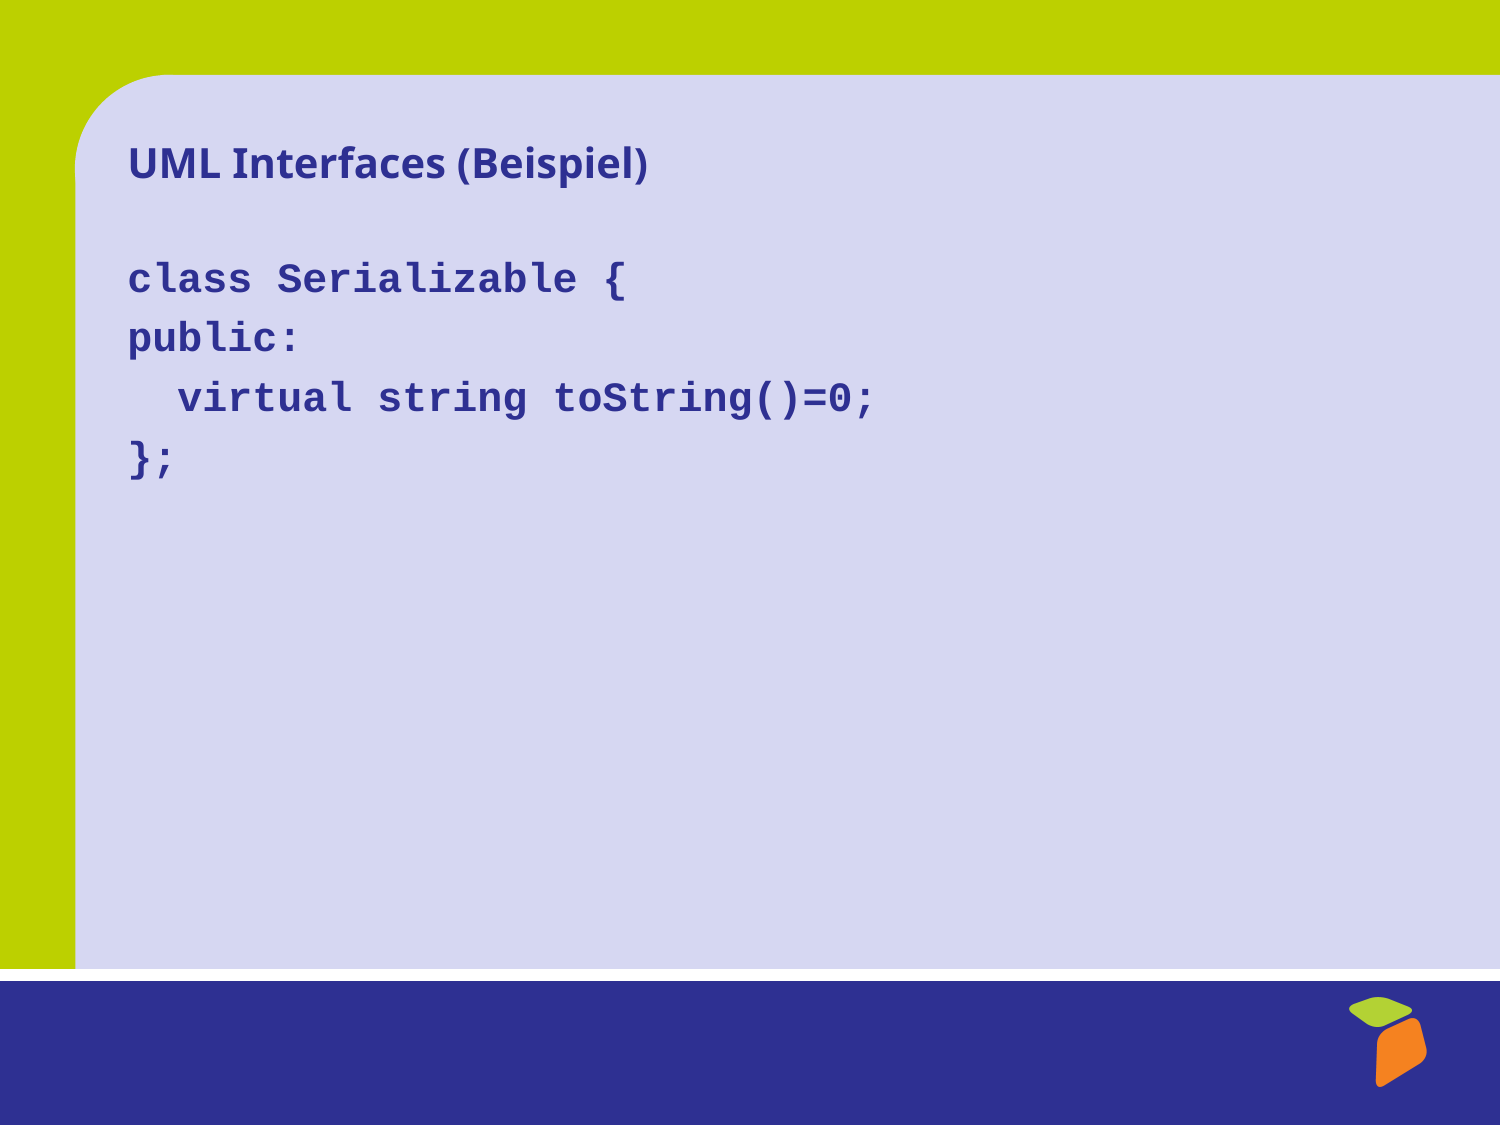

# UML Interfaces (Beispiel)
class Serializable {
public:
 virtual string toString()=0;
};